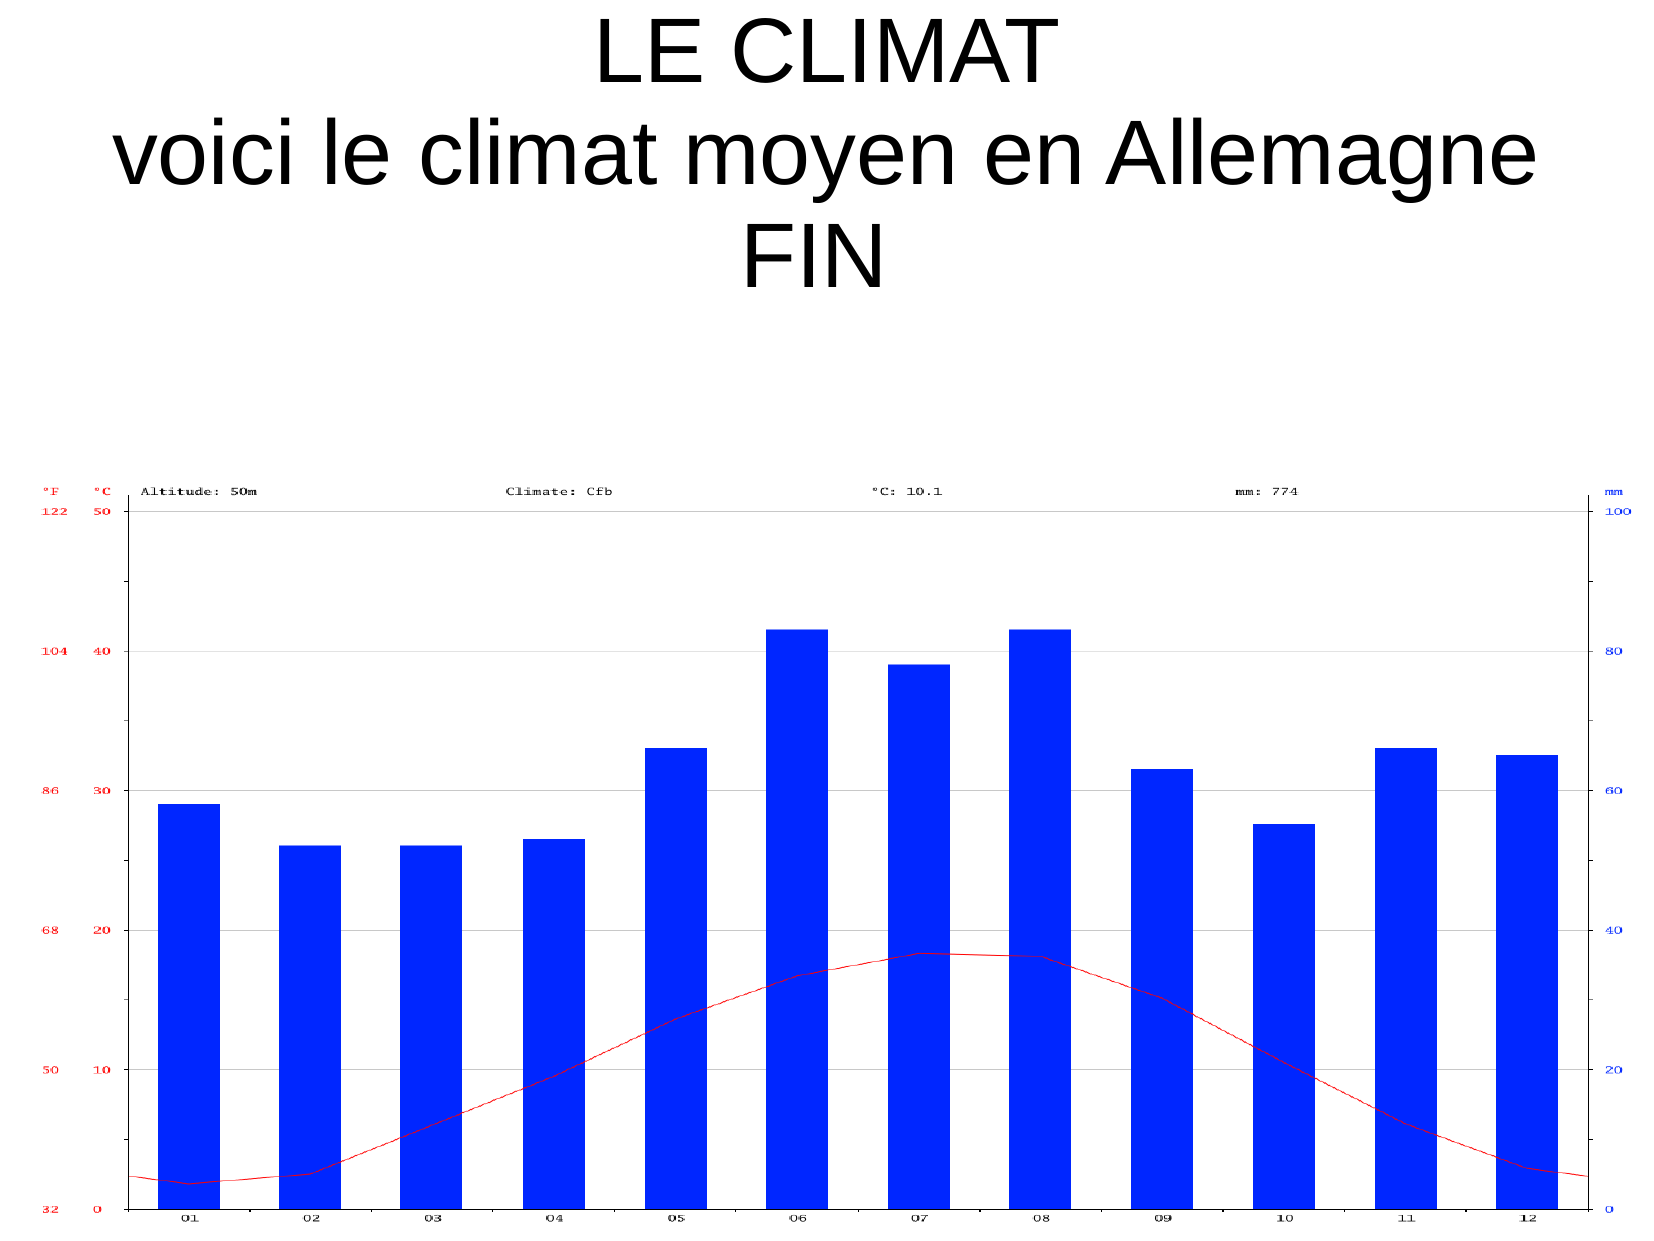

# LE CLIMAT voici le climat moyen en Allemagne FIN